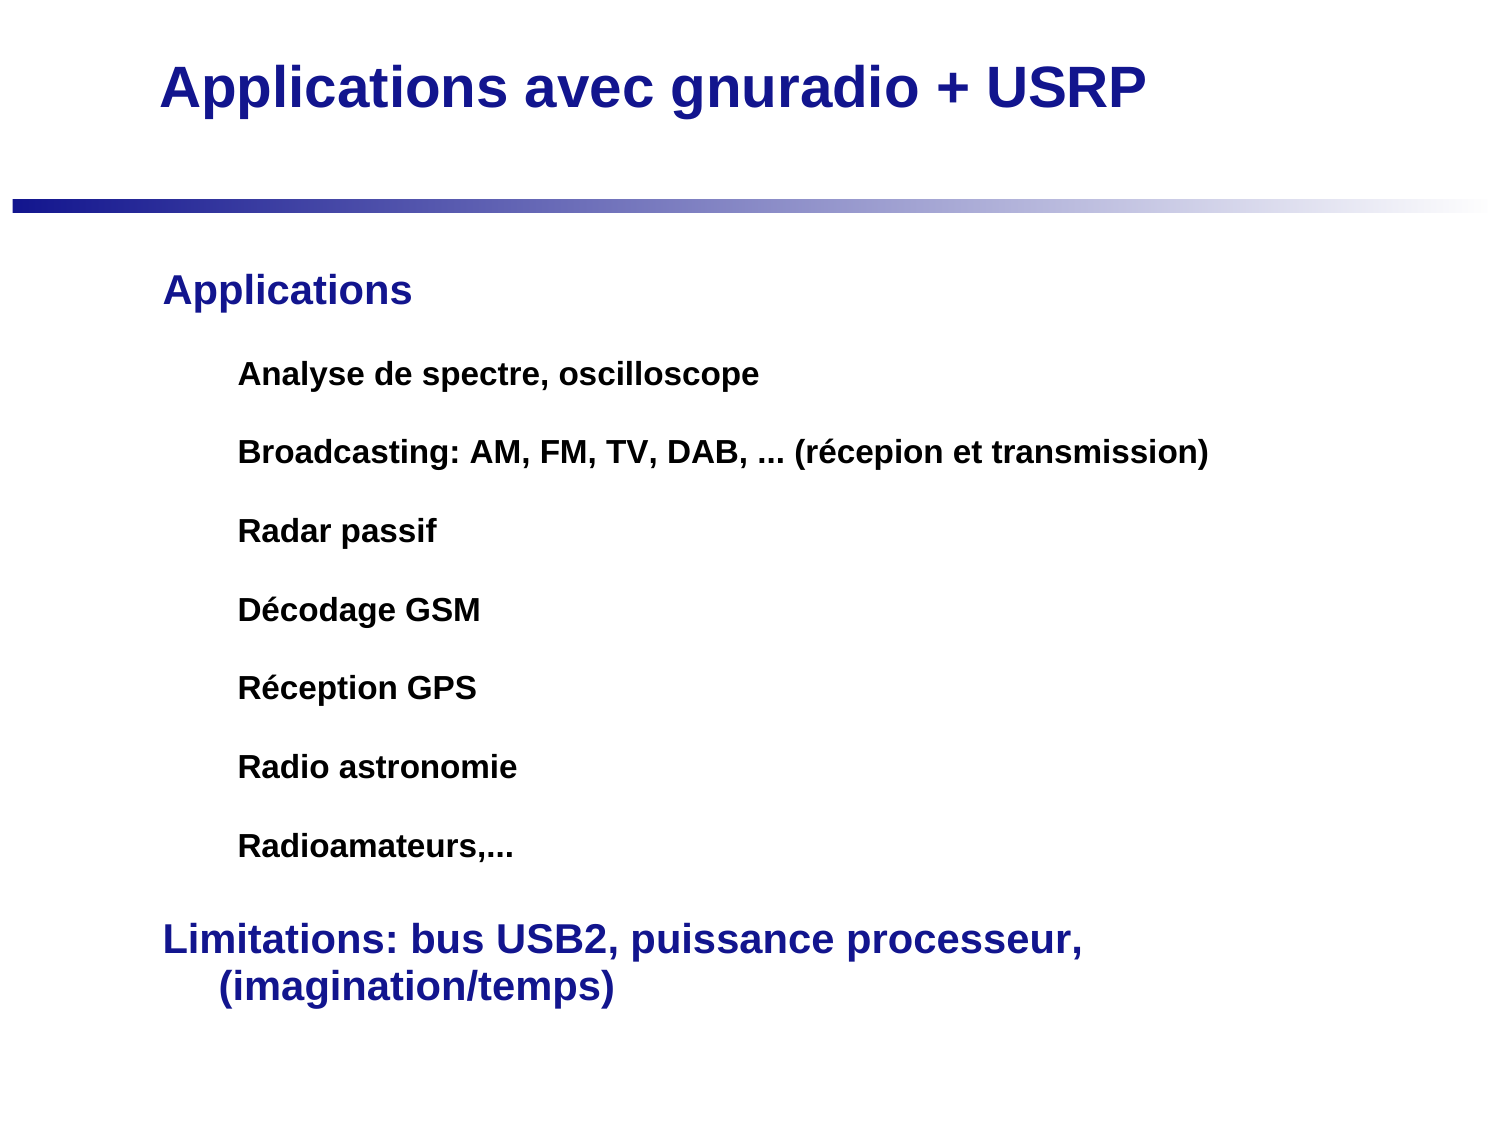

# Applications avec gnuradio + USRP
Applications
Analyse de spectre, oscilloscope
Broadcasting: AM, FM, TV, DAB, ... (récepion et transmission)
Radar passif
Décodage GSM
Réception GPS
Radio astronomie
Radioamateurs,...
Limitations: bus USB2, puissance processeur, (imagination/temps)